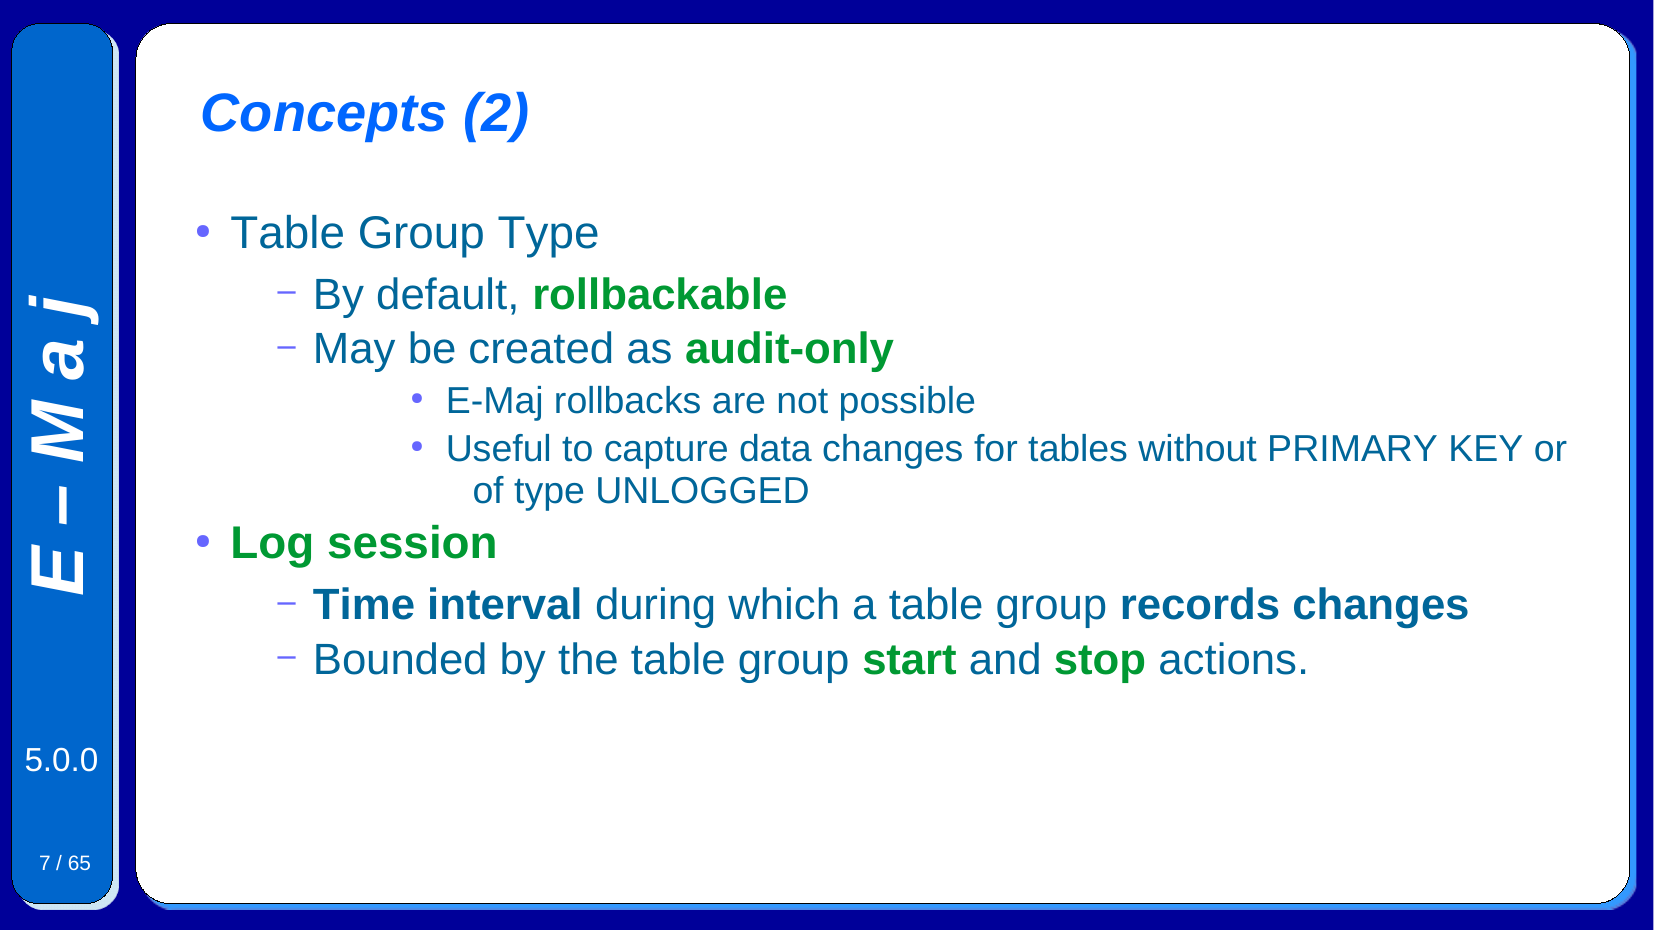

# Concepts (2)
Table Group Type
By default, rollbackable
May be created as audit-only
E-Maj rollbacks are not possible
Useful to capture data changes for tables without PRIMARY KEY or of type UNLOGGED
Log session
Time interval during which a table group records changes
Bounded by the table group start and stop actions.